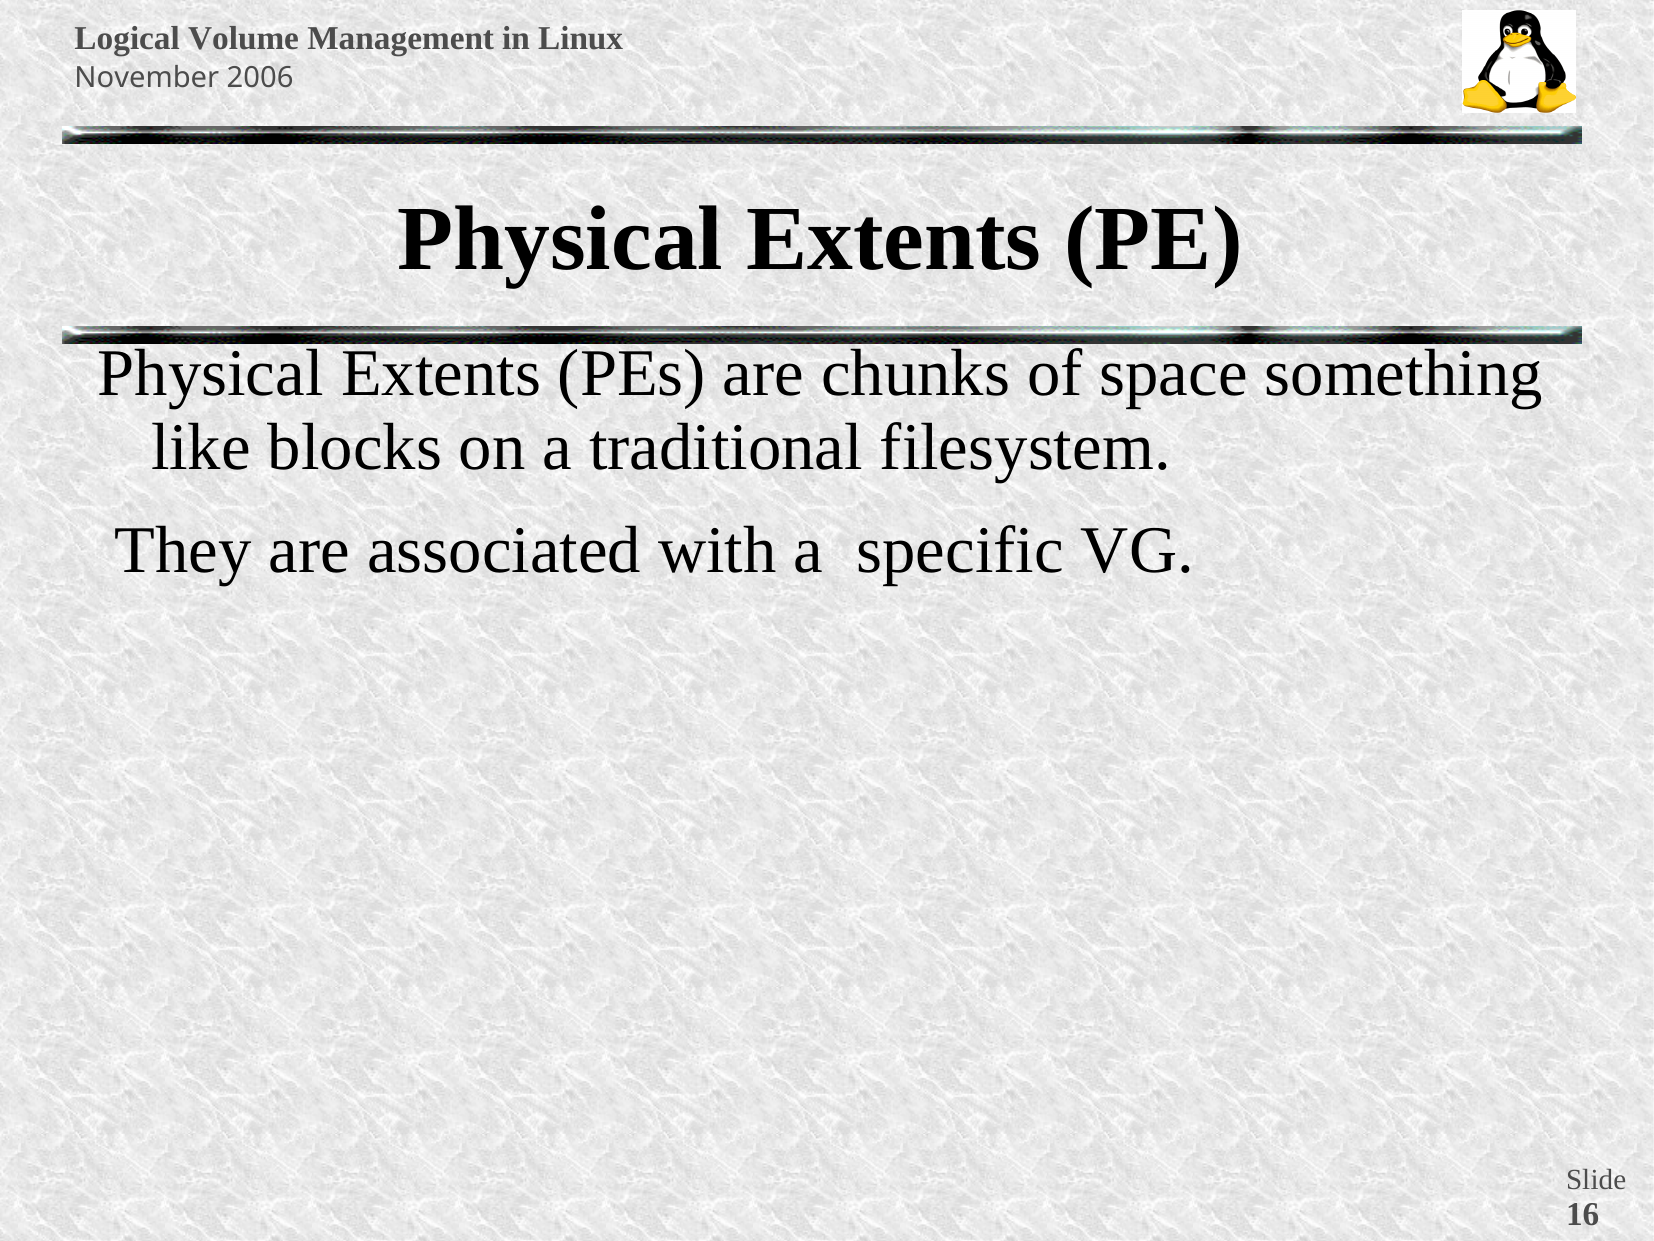

# Physical Extents (PE)
Physical Extents (PEs) are chunks of space something like blocks on a traditional filesystem.
 They are associated with a specific VG.